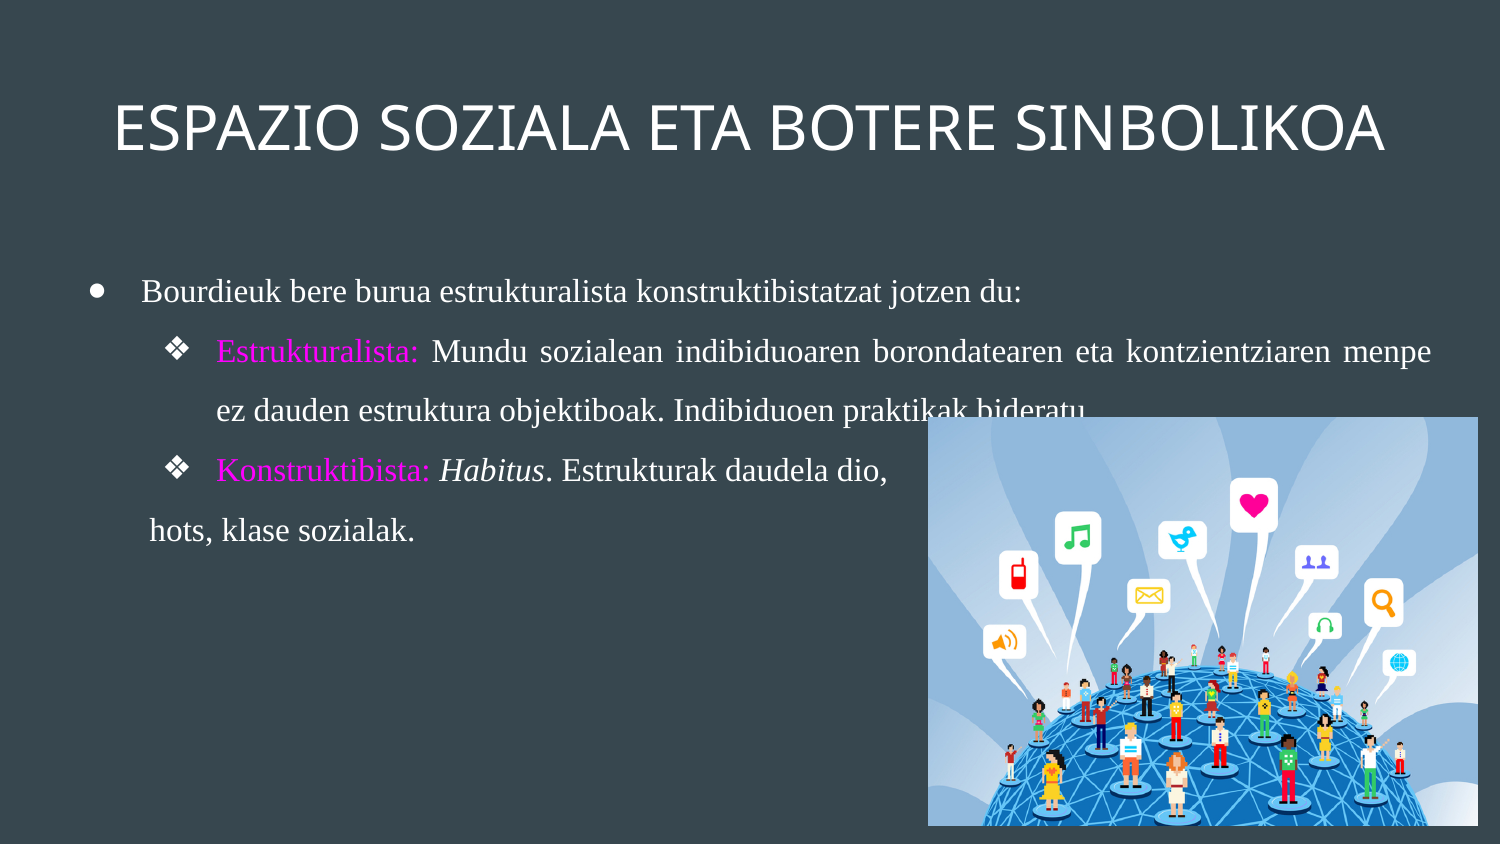

# ESPAZIO SOZIALA ETA BOTERE SINBOLIKOA
Bourdieuk bere burua estrukturalista konstruktibistatzat jotzen du:
Estrukturalista: Mundu sozialean indibiduoaren borondatearen eta kontzientziaren menpe ez dauden estruktura objektiboak. Indibiduoen praktikak bideratu.
Konstruktibista: Habitus. Estrukturak daudela dio,
 hots, klase sozialak.